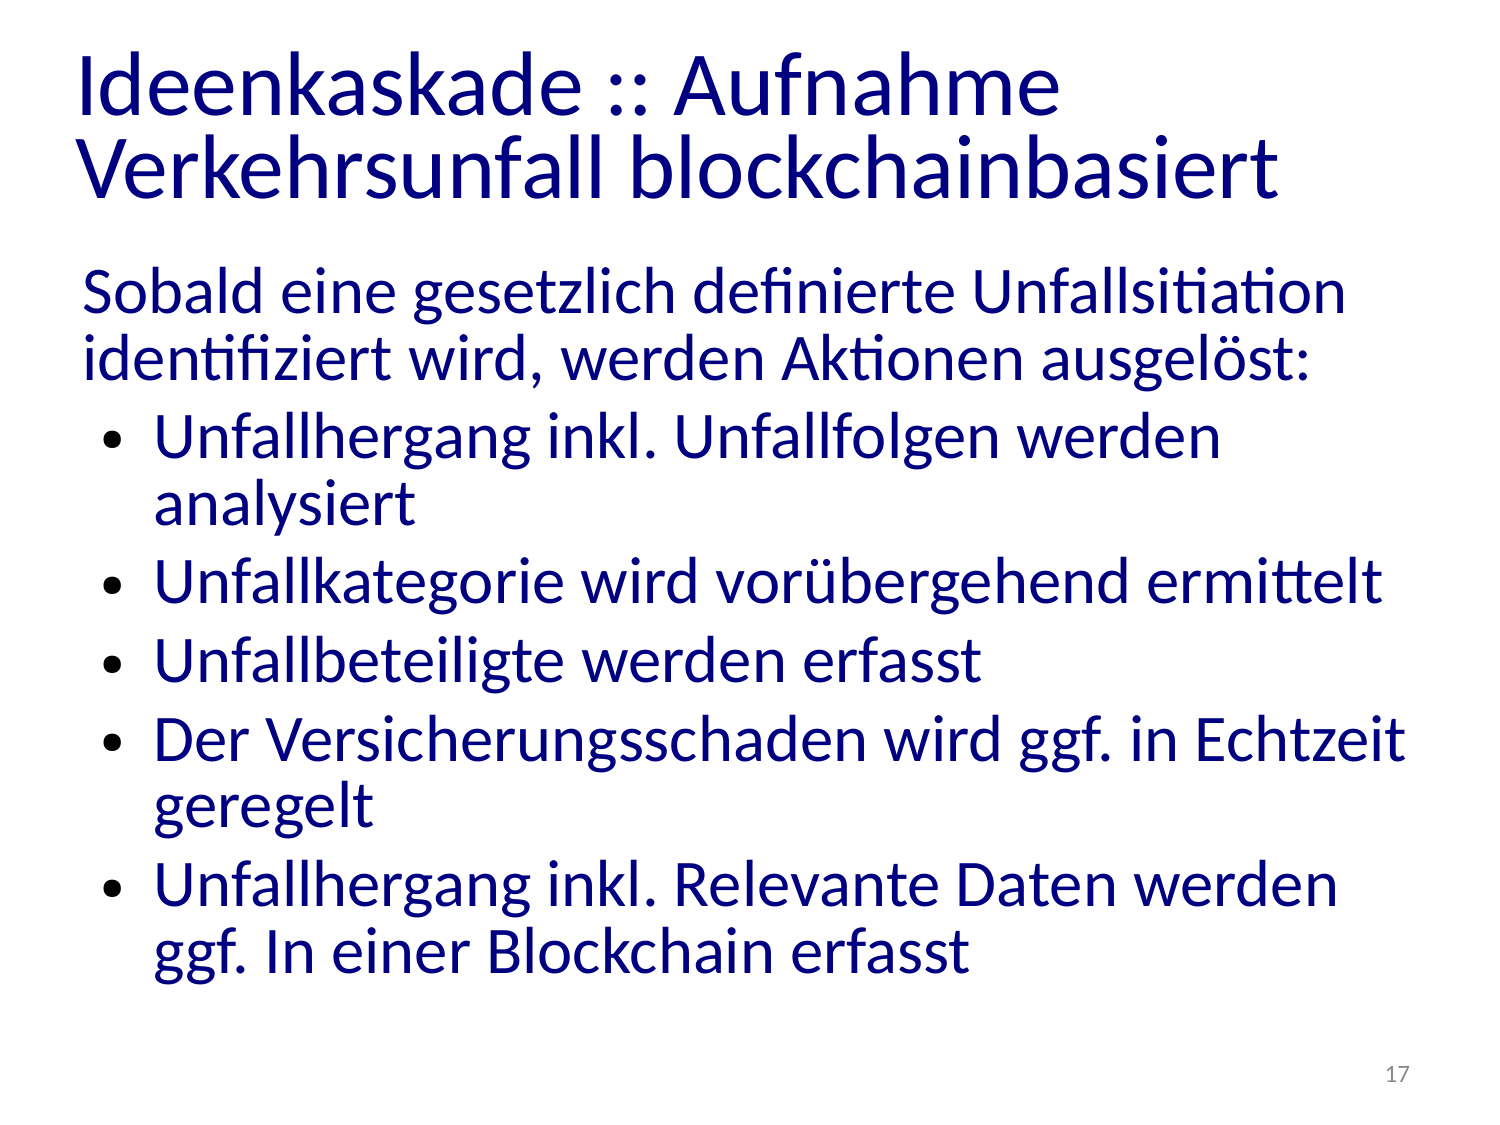

# Ideenkaskade :: Aufnahme Verkehrsunfall blockchainbasiert
Sobald eine gesetzlich definierte Unfallsitiation identifiziert wird, werden Aktionen ausgelöst:
Unfallhergang inkl. Unfallfolgen werden analysiert
Unfallkategorie wird vorübergehend ermittelt
Unfallbeteiligte werden erfasst
Der Versicherungsschaden wird ggf. in Echtzeit geregelt
Unfallhergang inkl. Relevante Daten werden ggf. In einer Blockchain erfasst
Gustav Wall
17